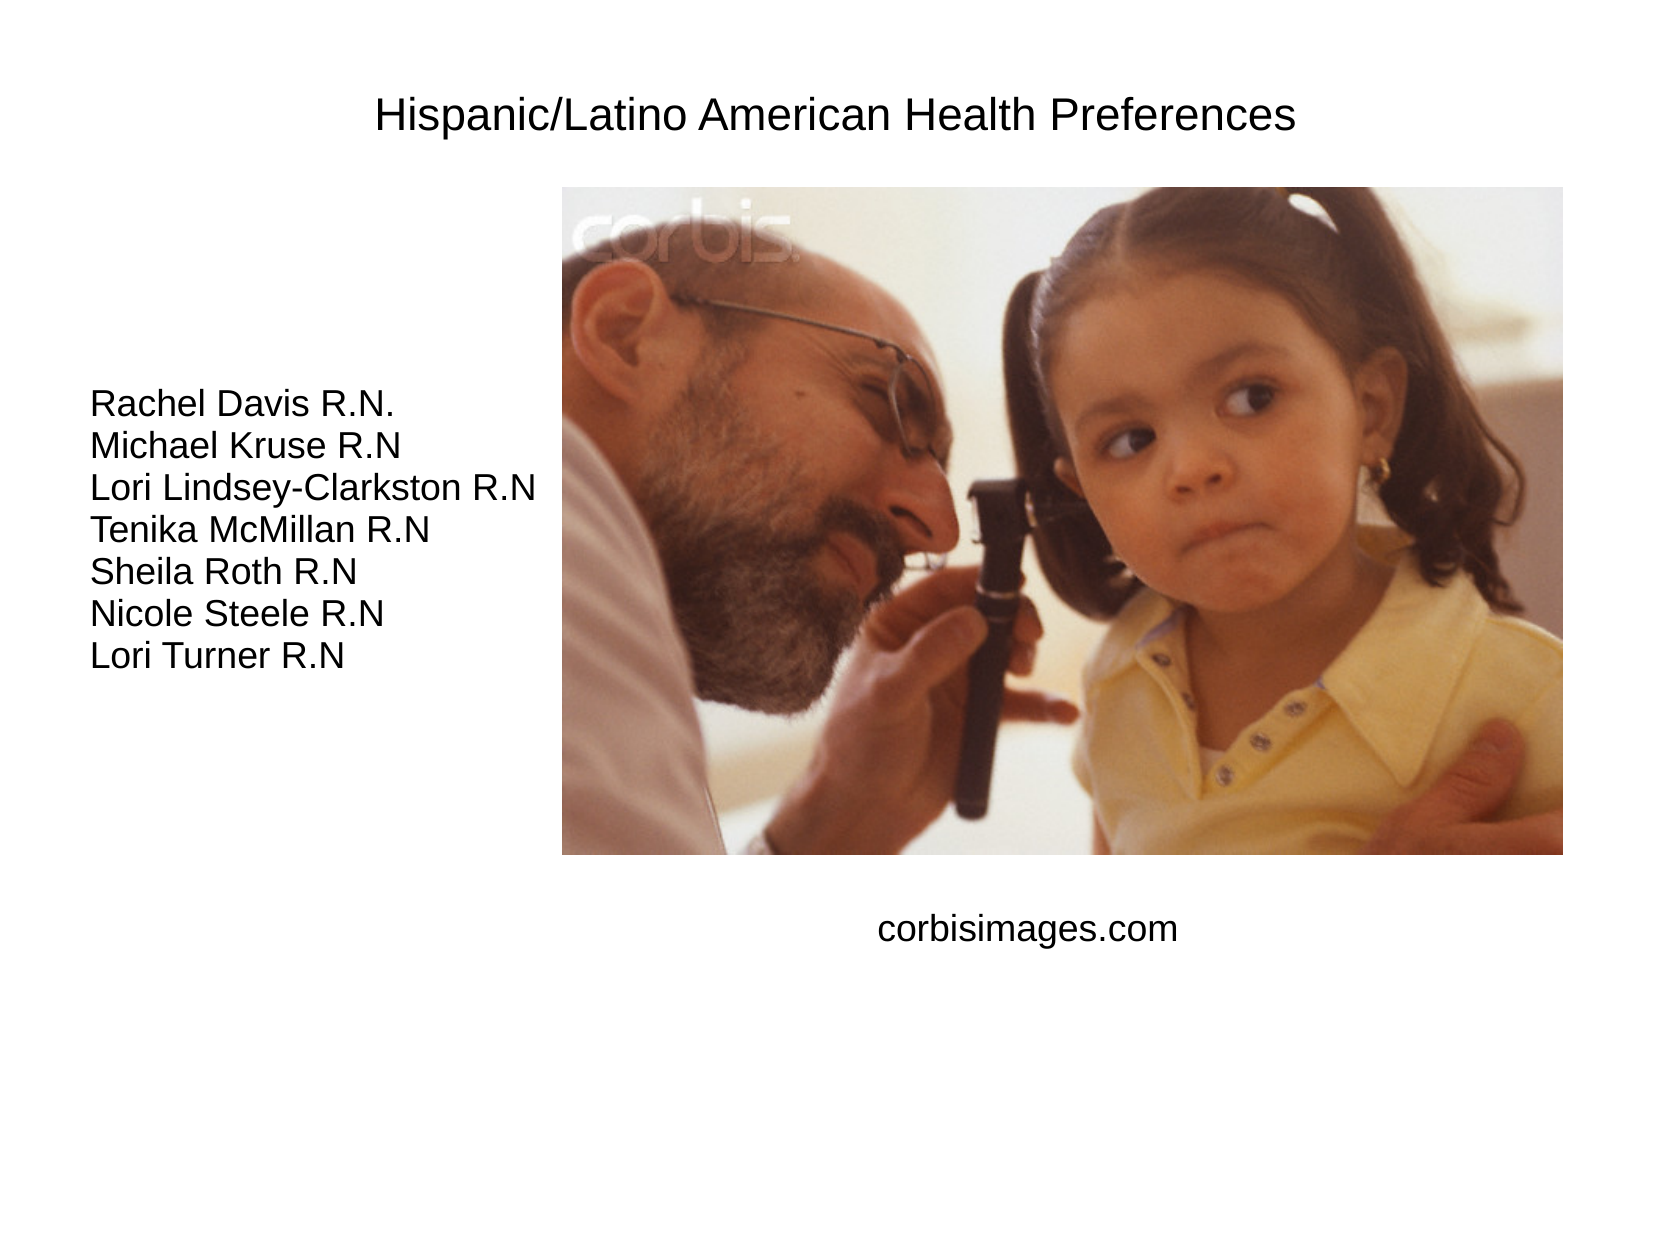

Hispanic/Latino American Health Preferences
Rachel Davis R.N.
Michael Kruse R.N
Lori Lindsey-Clarkston R.N
Tenika McMillan R.N
Sheila Roth R.N
Nicole Steele R.N
Lori Turner R.N
corbisimages.com